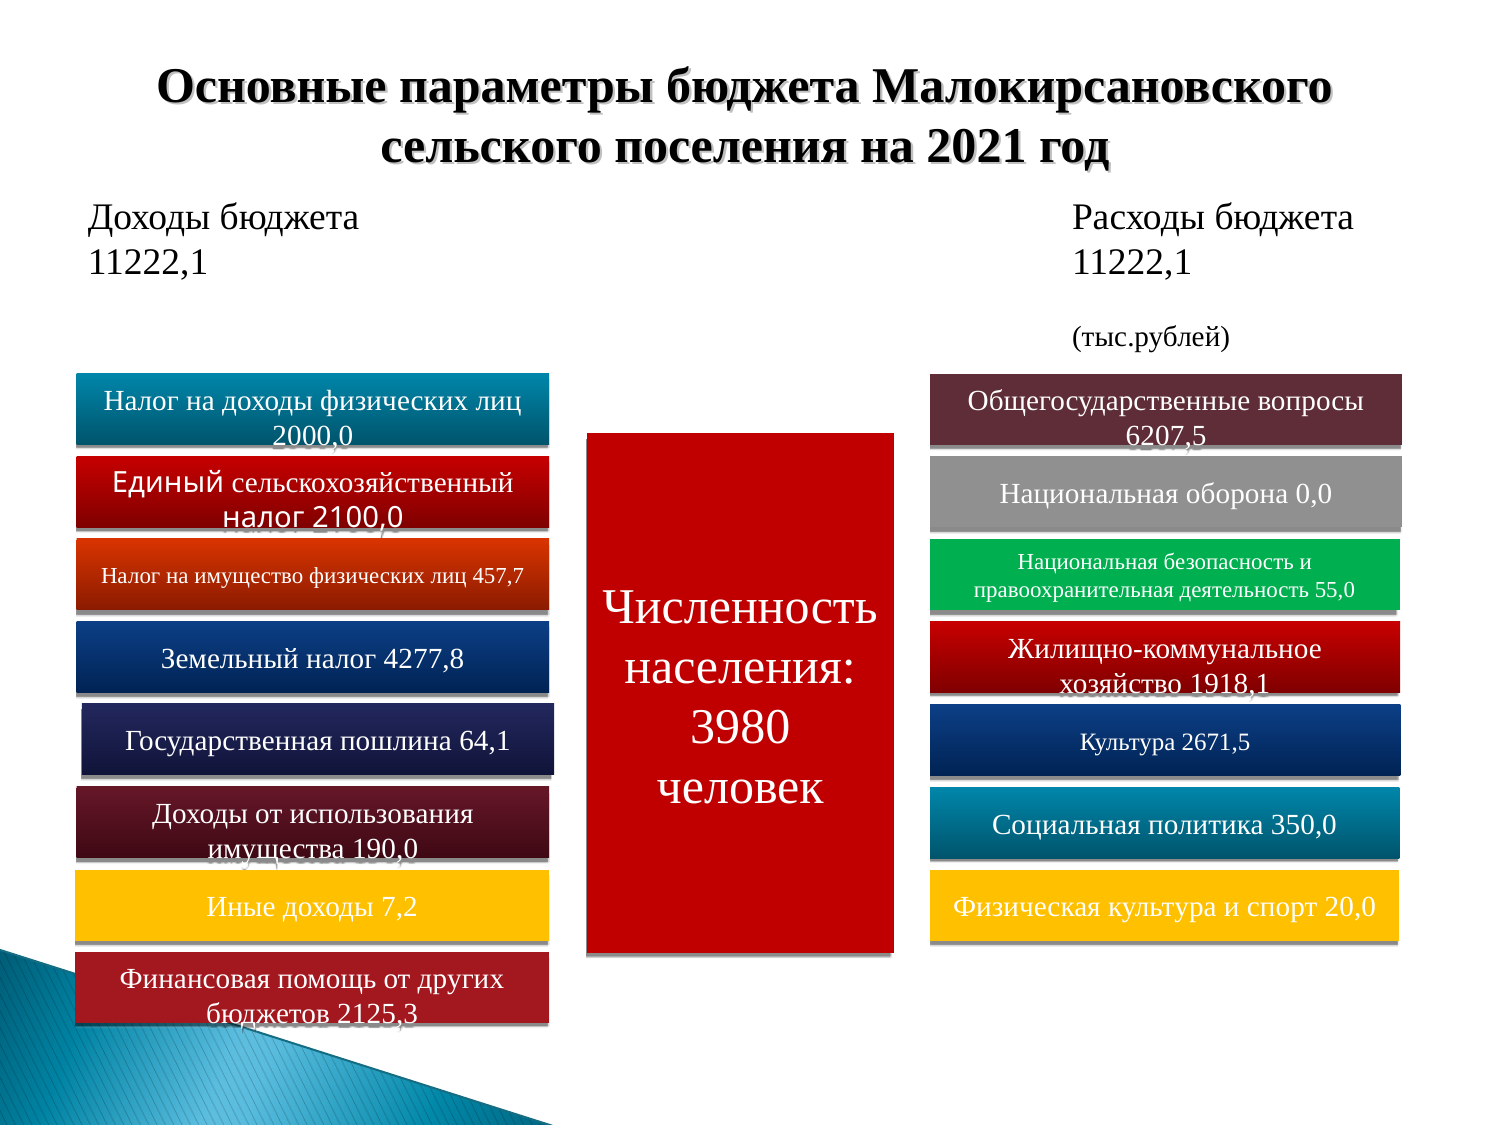

Основные параметры бюджета Малокирсановского сельского поселения на 2021 год
Доходы бюджета
11222,1
Расходы бюджета
11222,1
 (тыс.рублей)
Налог на доходы физических лиц 2000,0
Общегосударственные вопросы 6207,5
Численность населения:
3980 человек
Единый сельскохозяйственный налог 2100,0
Национальная оборона 0,0
Налог на имущество физических лиц 457,7
Национальная безопасность и правоохранительная деятельность 55,0
Земельный налог 4277,8
Жилищно-коммунальное хозяйство 1918,1
Государственная пошлина 64,1
Культура 2671,5
Доходы от использования имущества 190,0
Социальная политика 350,0
Иные доходы 7,2
Физическая культура и спорт 20,0
Финансовая помощь от других бюджетов 2125,3